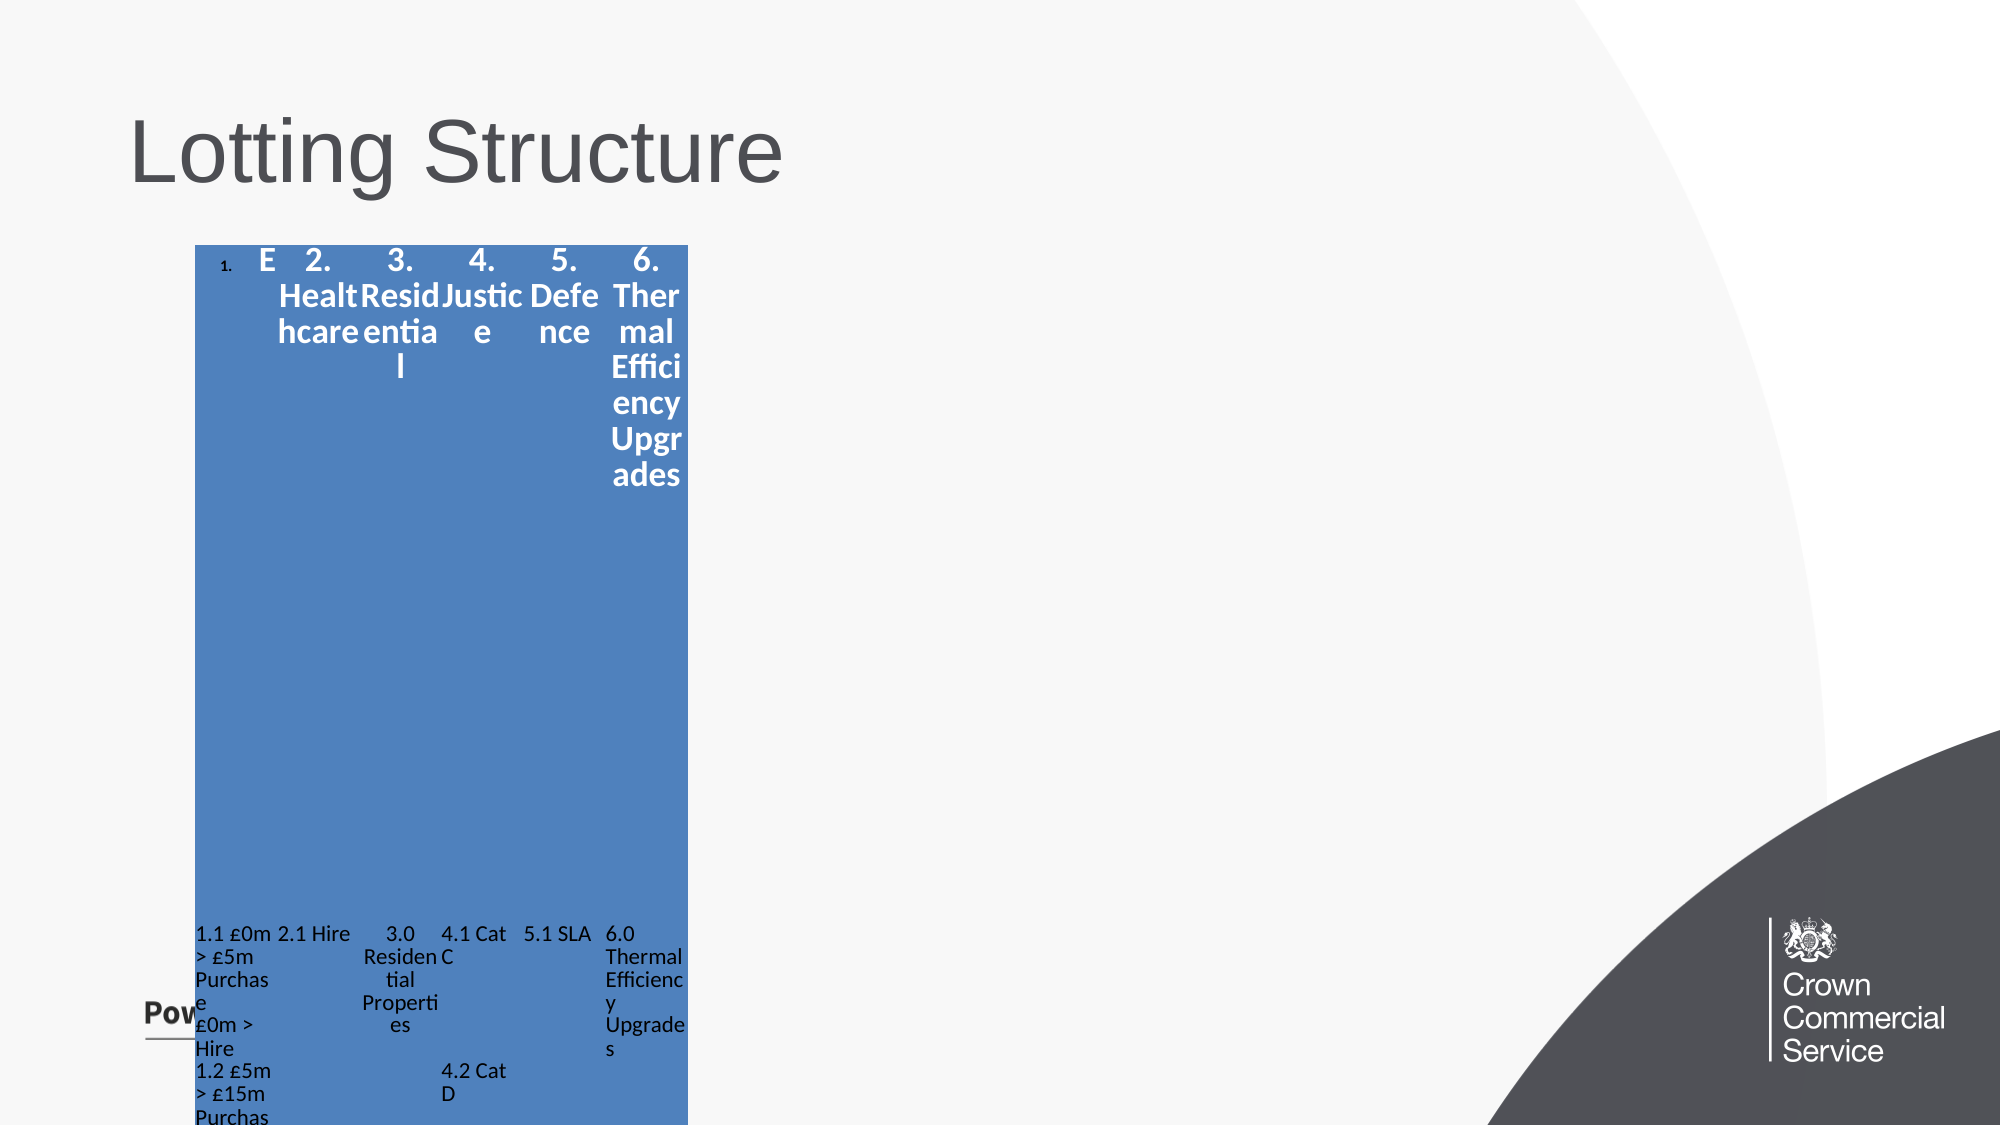

# Lotting Structure
| Education & General | 2. Healthcare | 3. Residential | 4. Justice | 5. Defence | 6. Thermal Efficiency Upgrades |
| --- | --- | --- | --- | --- | --- |
| 1.1 £0m > £5m Purchase £0m > Hire | 2.1 Hire | 3.0 Residential Properties | 4.1 Cat C | 5.1 SLA | 6.0 Thermal Efficiency Upgrades |
| 1.2 £5m > £15m Purchase | | | 4.2 Cat D | | |
| 1.3 £15m > Purchase | 2.2 Purchase | | 4.3 Rapid Deployable Units (within 30 days) | 5.2 Ancillaries | |
| | | | 4.4 Temporary Units | 5.3 Overseas | |
| | | | 4.5 Women’s Estate | | |
| | | | 4.6 Ancillaries | | |